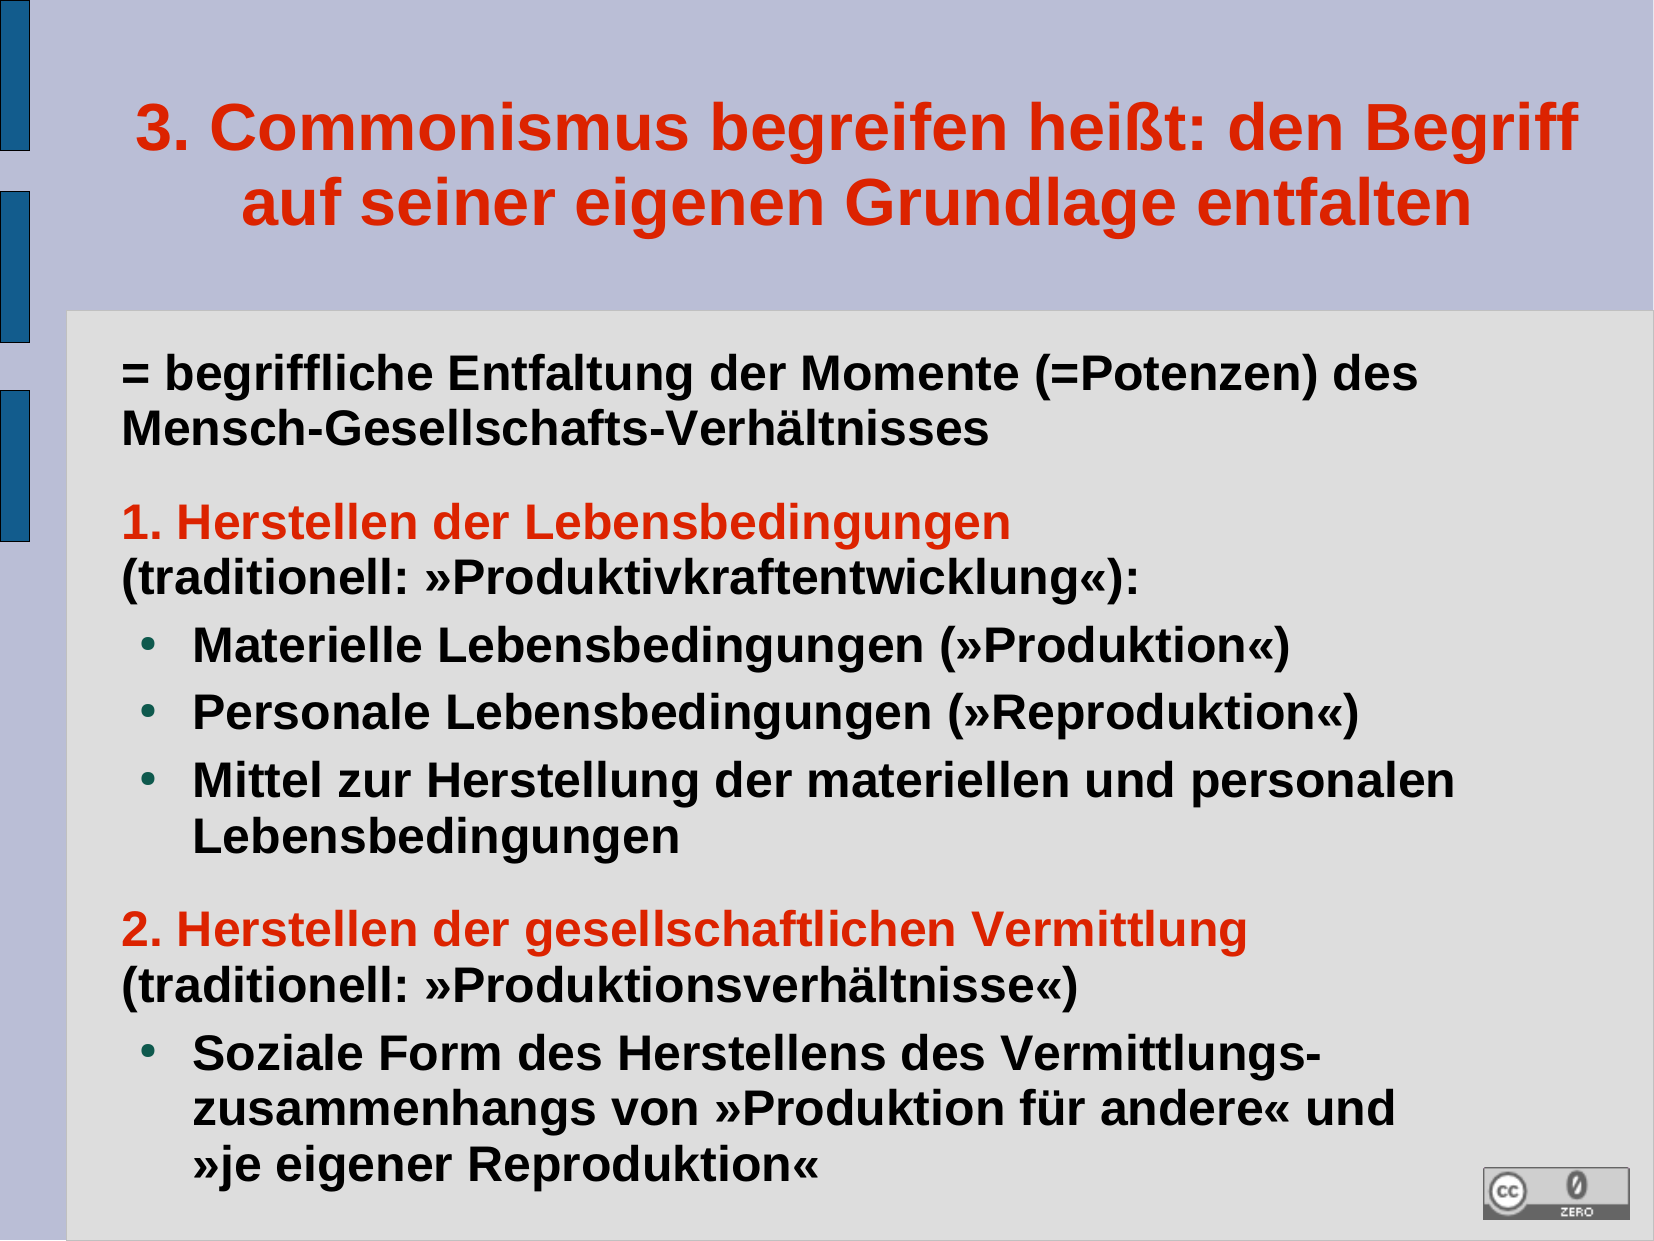

# 3. Commonismus begreifen heißt: den Begriff auf seiner eigenen Grundlage entfalten
= begriffliche Entfaltung der Momente (=Potenzen) des Mensch-Gesellschafts-Verhältnisses
1. Herstellen der Lebensbedingungen
(traditionell: »Produktivkraftentwicklung«):
Materielle Lebensbedingungen (»Produktion«)
Personale Lebensbedingungen (»Reproduktion«)
Mittel zur Herstellung der materiellen und personalen Lebensbedingungen
2. Herstellen der gesellschaftlichen Vermittlung
(traditionell: »Produktionsverhältnisse«)
Soziale Form des Herstellens des Vermittlungs-zusammenhangs von »Produktion für andere« und
»je eigener Reproduktion«